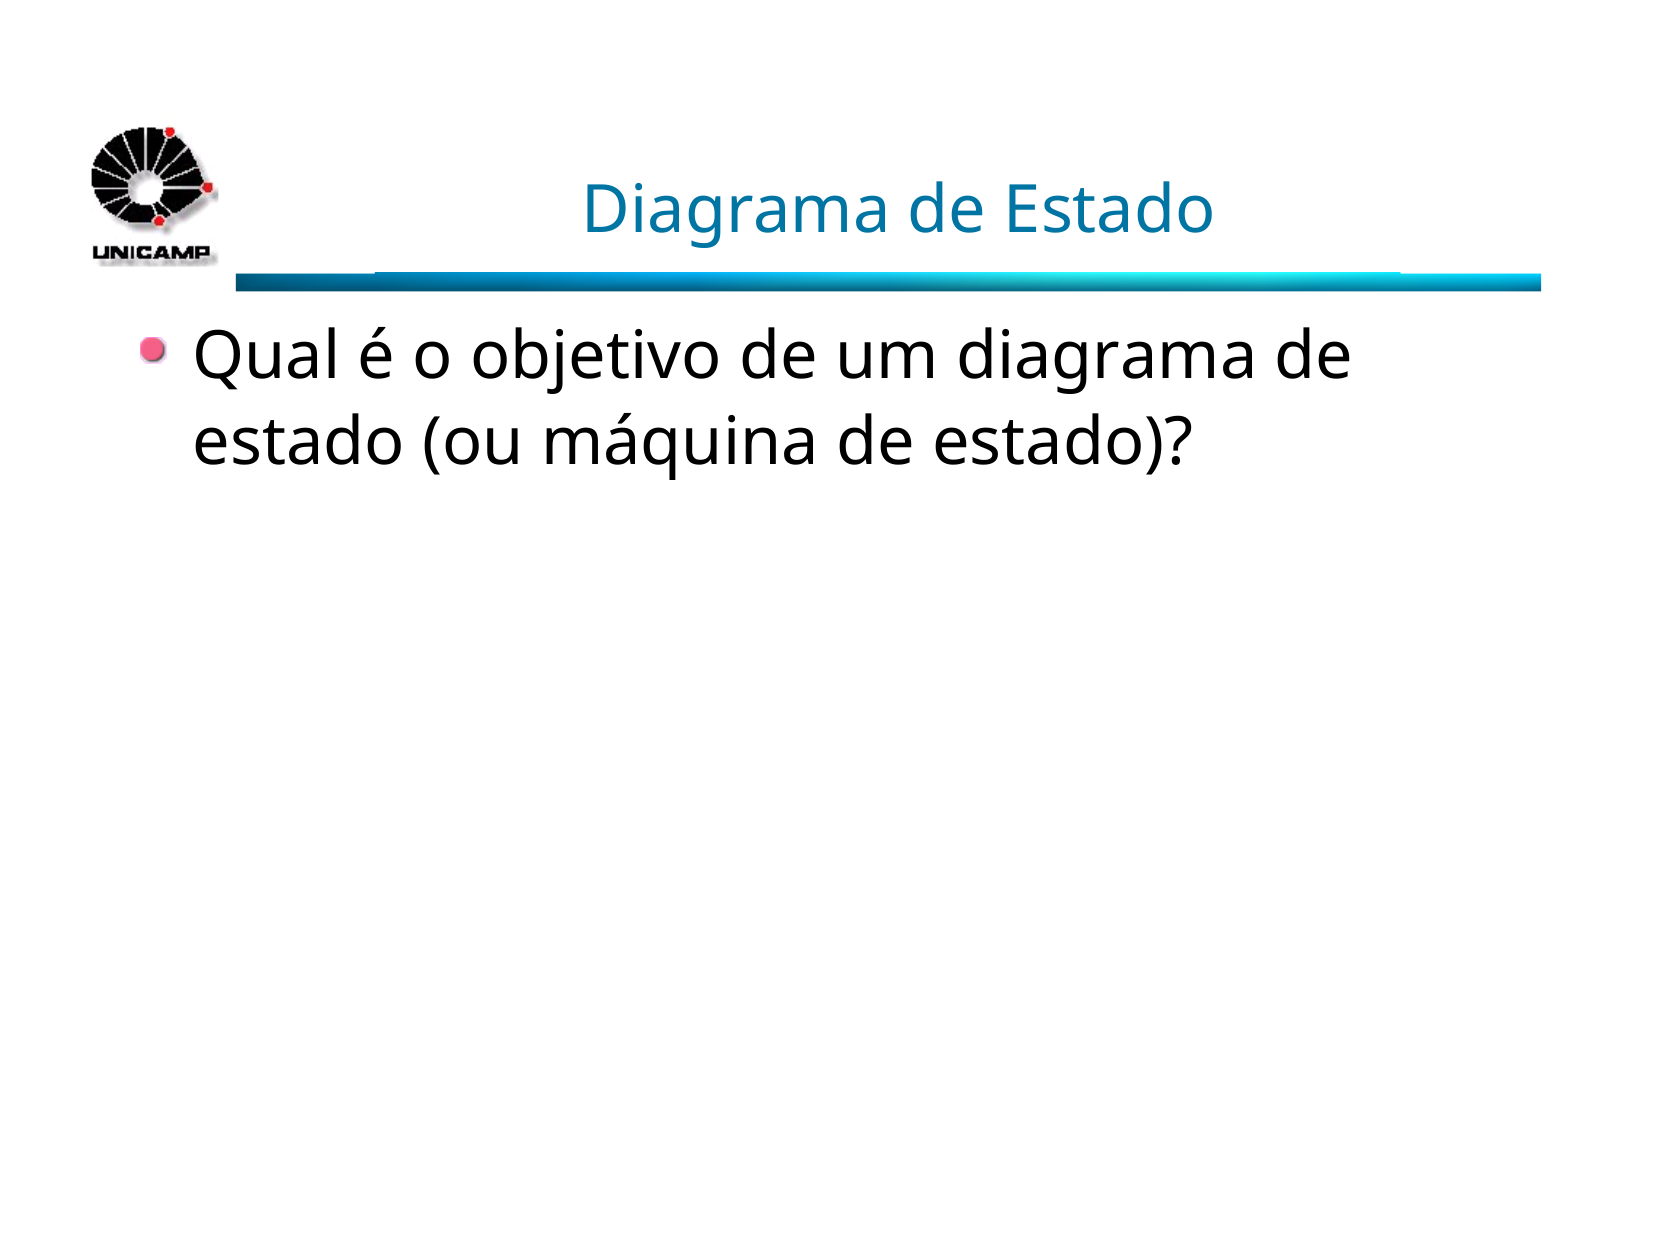

# Diagrama de Estado
Qual é o objetivo de um diagrama de estado (ou máquina de estado)?